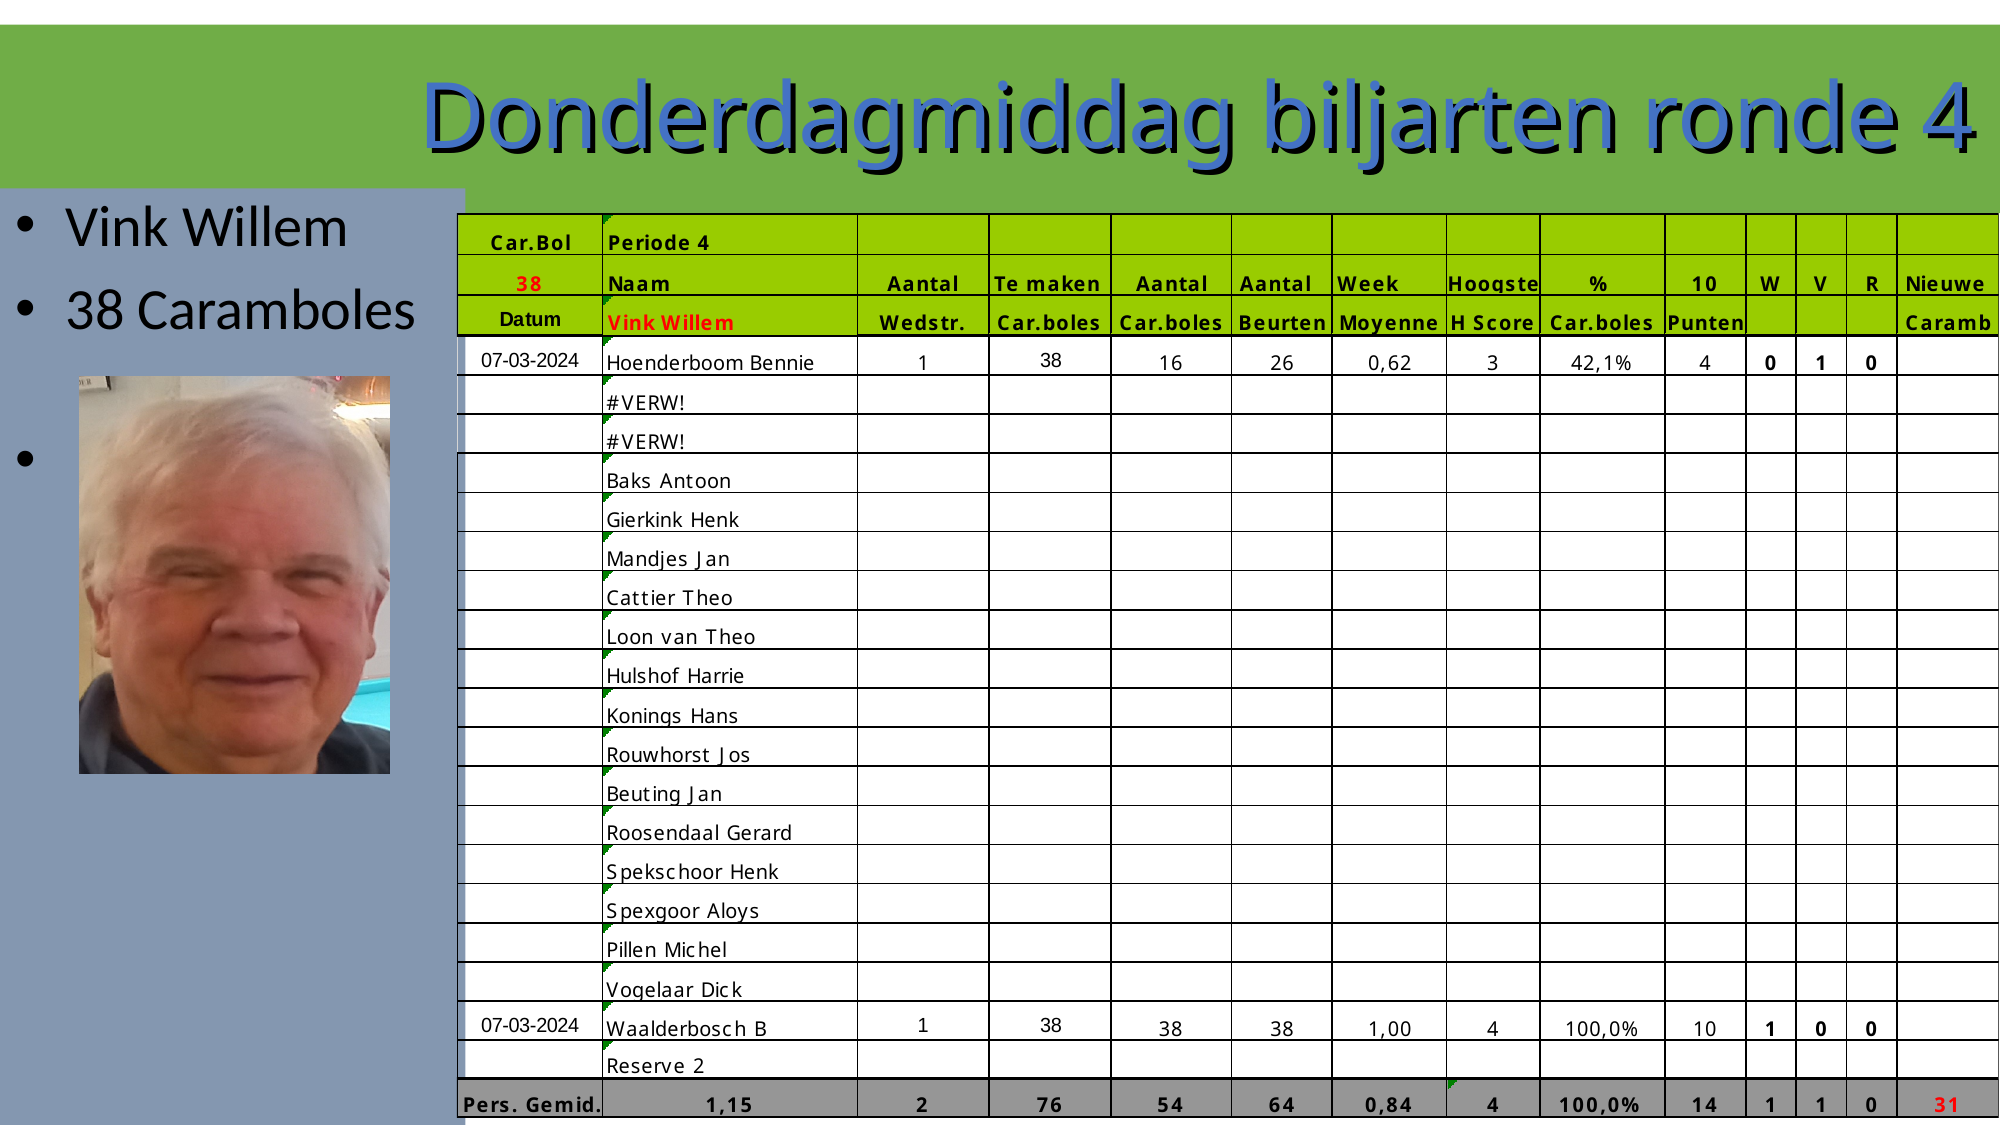

# Donderdagmiddag biljarten ronde 4
 Vink Willem
 38 Caramboles